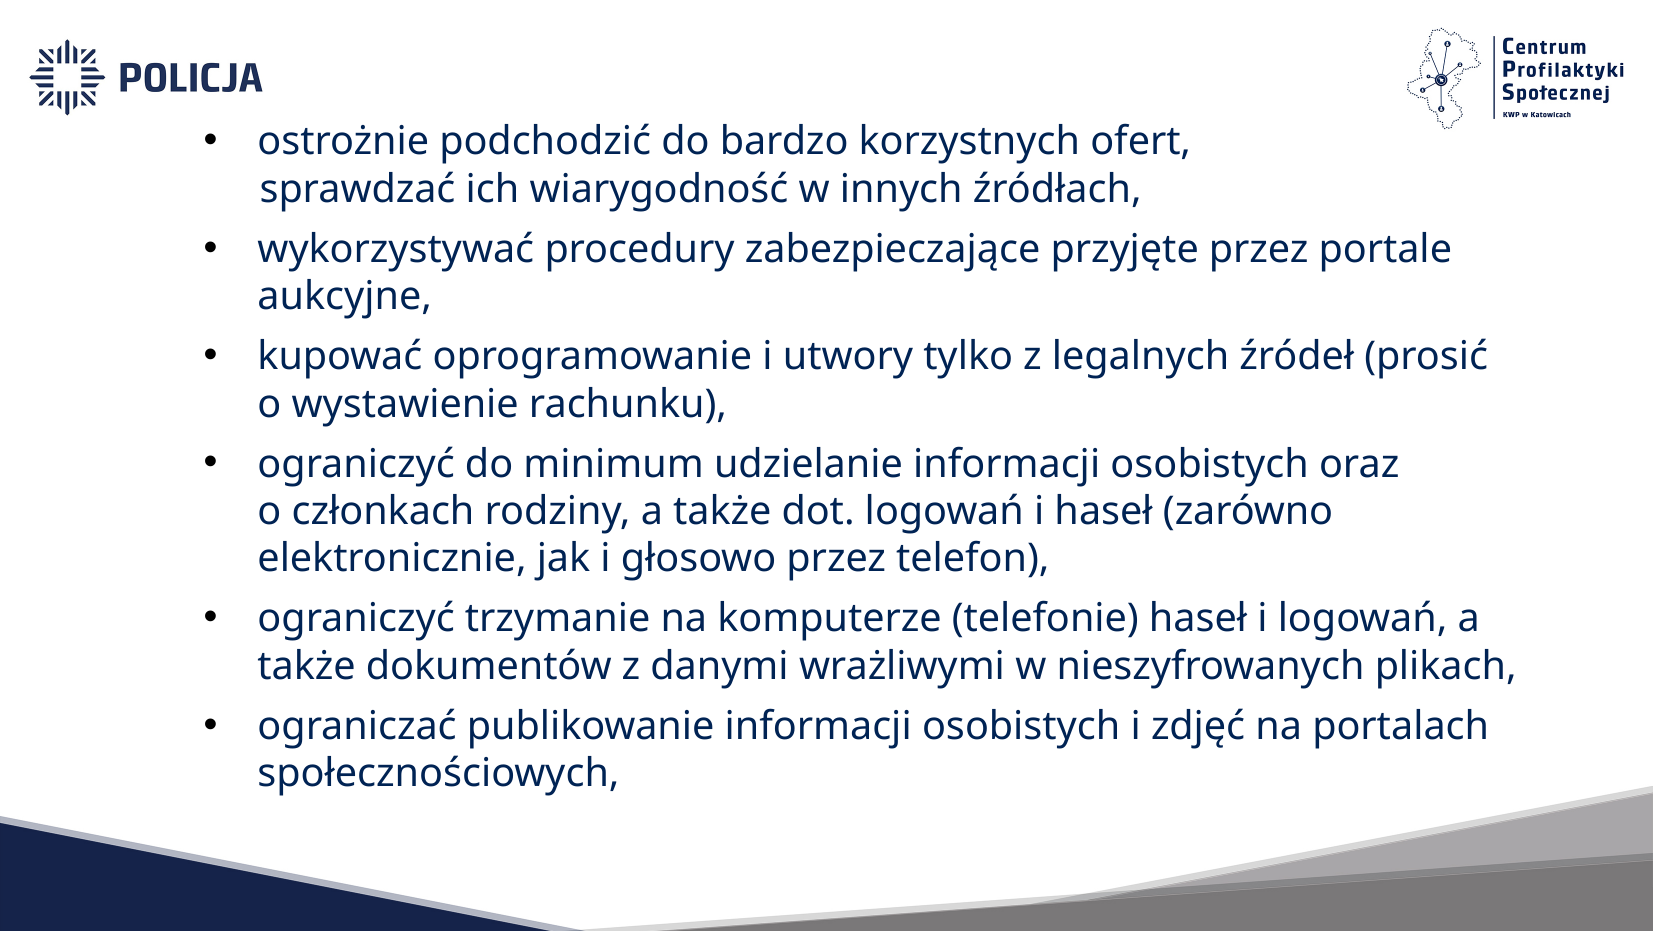

ostrożnie podchodzić do bardzo korzystnych ofert,
 sprawdzać ich wiarygodność w innych źródłach,
wykorzystywać procedury zabezpieczające przyjęte przez portale aukcyjne,
kupować oprogramowanie i utwory tylko z legalnych źródeł (prosić
o wystawienie rachunku),
ograniczyć do minimum udzielanie informacji osobistych oraz
o członkach rodziny, a także dot. logowań i haseł (zarówno elektronicznie, jak i głosowo przez telefon),
ograniczyć trzymanie na komputerze (telefonie) haseł i logowań, a także dokumentów z danymi wrażliwymi w nieszyfrowanych plikach,
ograniczać publikowanie informacji osobistych i zdjęć na portalach społecznościowych,